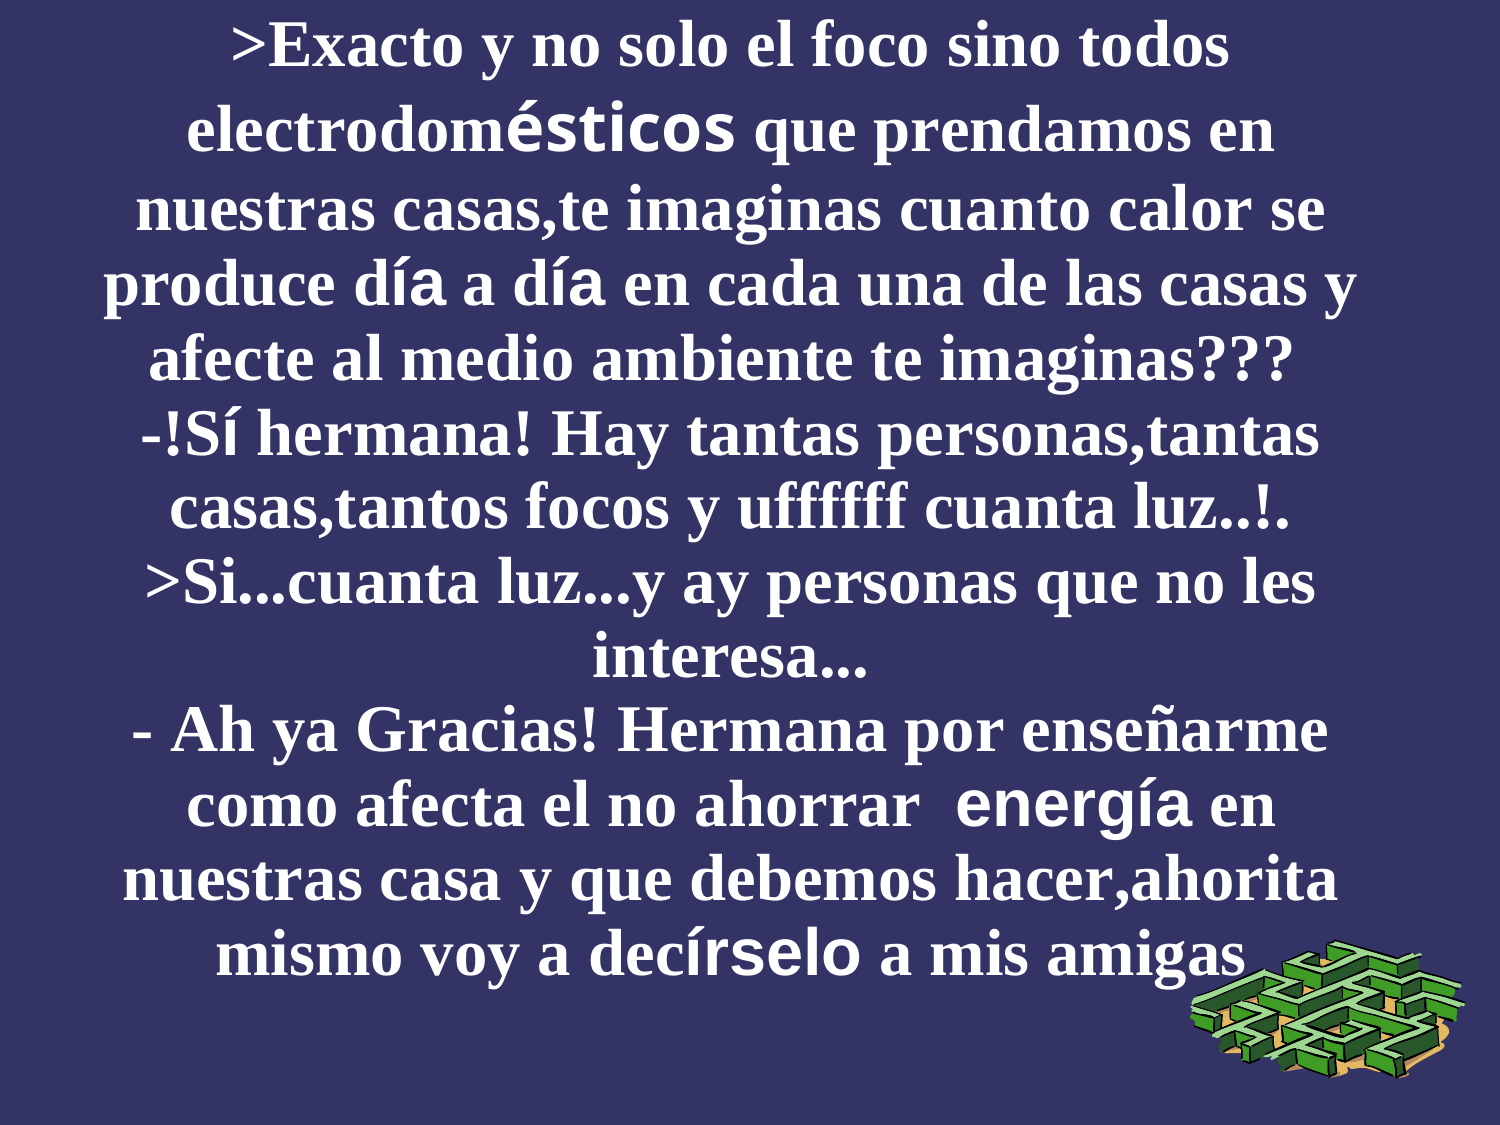

# >Exacto y no solo el foco sino todos electrodomésticos que prendamos en nuestras casas,te imaginas cuanto calor se produce día a día en cada una de las casas y afecte al medio ambiente te imaginas???
-!Sí hermana! Hay tantas personas,tantas casas,tantos focos y uffffff cuanta luz..!.
>Si...cuanta luz...y ay personas que no les interesa...
- Ah ya Gracias! Hermana por enseñarme como afecta el no ahorrar energía en nuestras casa y que debemos hacer,ahorita mismo voy a decírselo a mis amigas